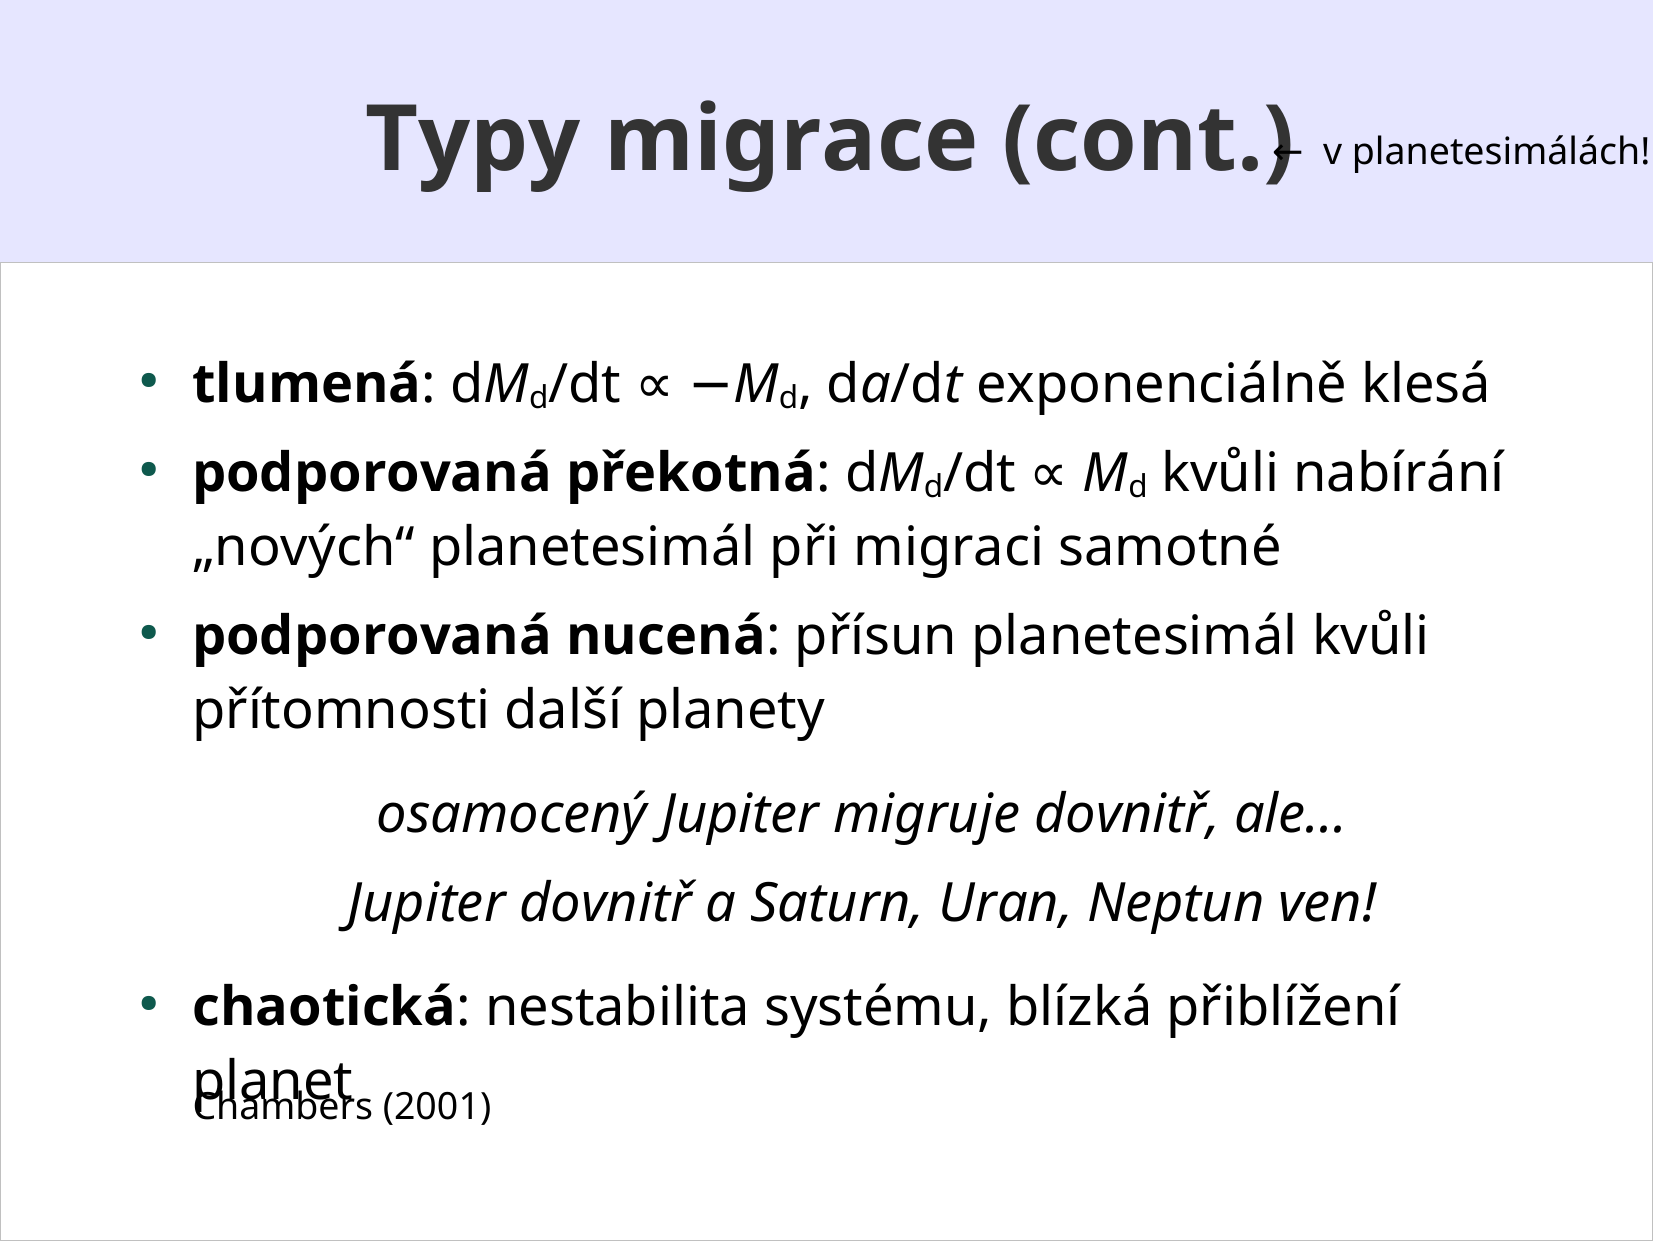

# Typy migrace (cont.)
← v planetesimálách!
tlumená: dMd/dt ∝ −Md, da/dt exponenciálně klesá
podporovaná překotná: dMd/dt ∝ Md kvůli nabírání „nových“ planetesimál při migraci samotné
podporovaná nucená: přísun planetesimál kvůli přítomnosti další planety
osamocený Jupiter migruje dovnitř, ale...
Jupiter dovnitř a Saturn, Uran, Neptun ven!
chaotická: nestabilita systému, blízká přiblížení planet
Chambers (2001)